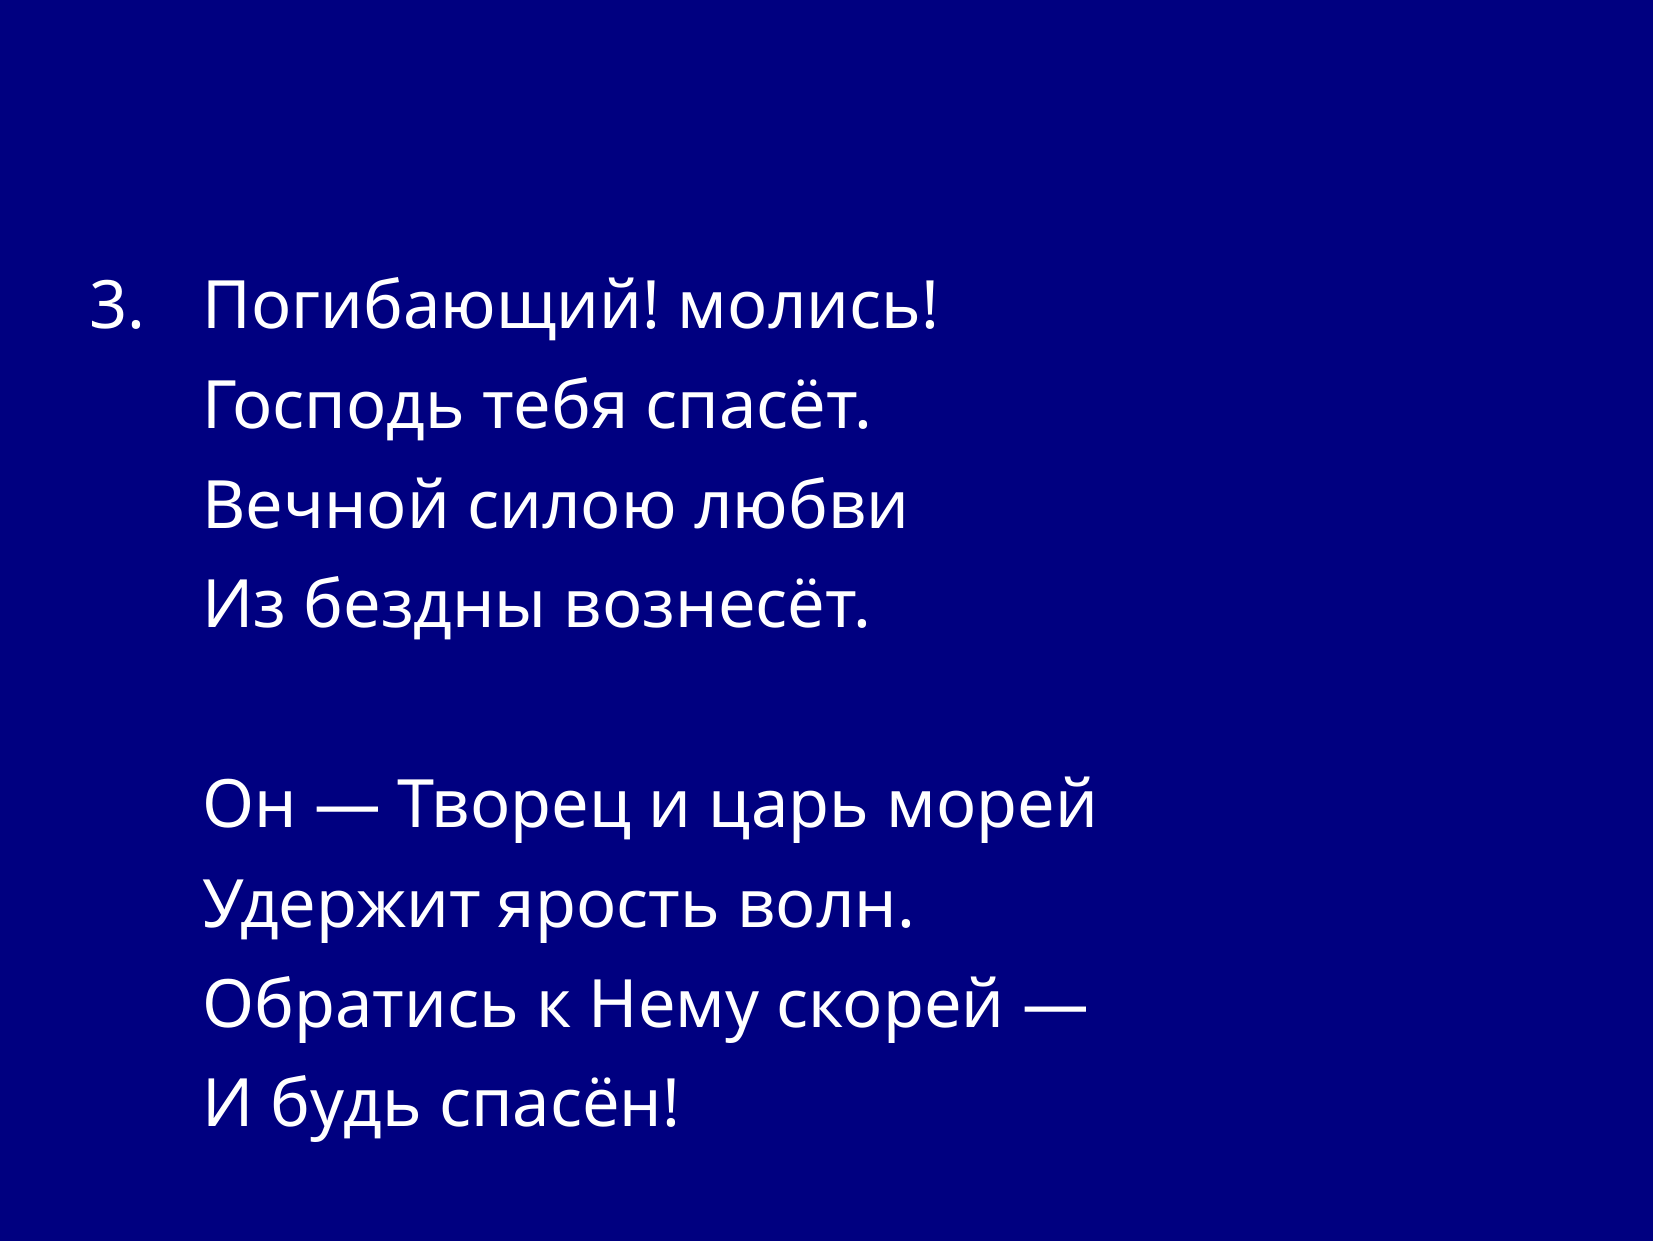

3.	Погибающий! молись!
	Господь тебя спасёт.
	Вечной силою любви
	Из бездны вознесёт.
	Он — Творец и царь морей
	Удержит ярость волн.
	Обратись к Нему скорей —
	И будь спасён!